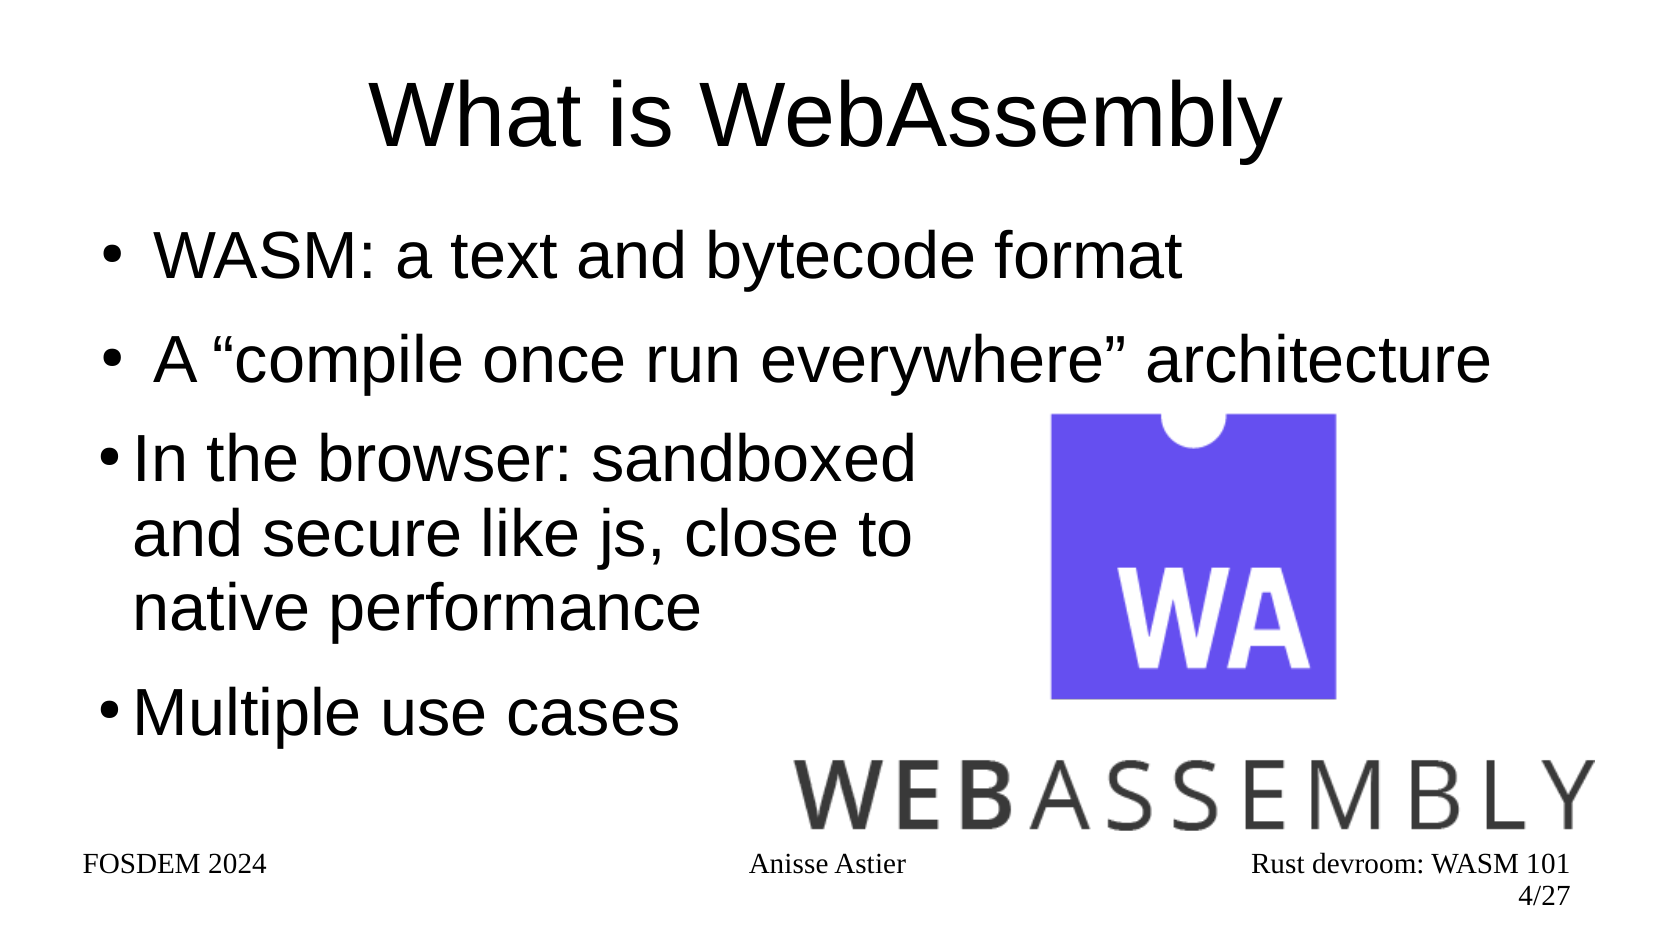

# What is WebAssembly
WASM: a text and bytecode format
A “compile once run everywhere” architecture
In the browser: sandboxed and secure like js, close to native performance
Multiple use cases
4